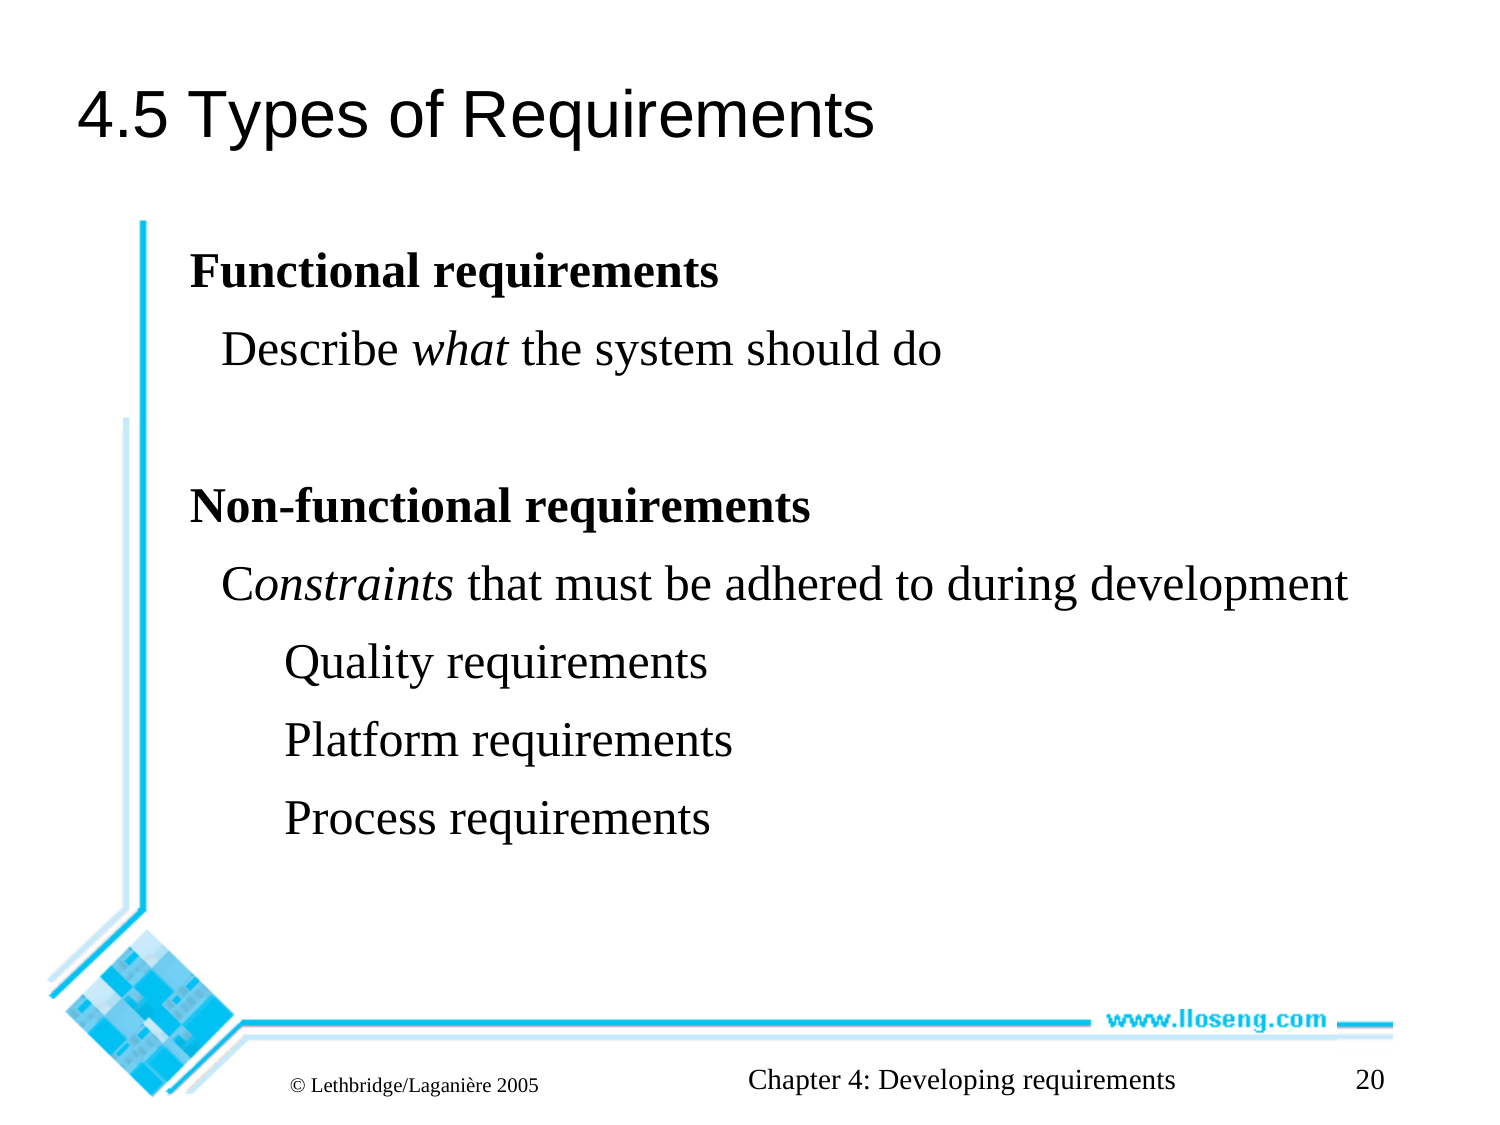

# 4.5 Types of Requirements
Functional requirements
Describe what the system should do
Non-functional requirements
Constraints that must be adhered to during development
Quality requirements
Platform requirements
Process requirements
Chapter 4: Developing requirements
© Lethbridge/Laganière 2005